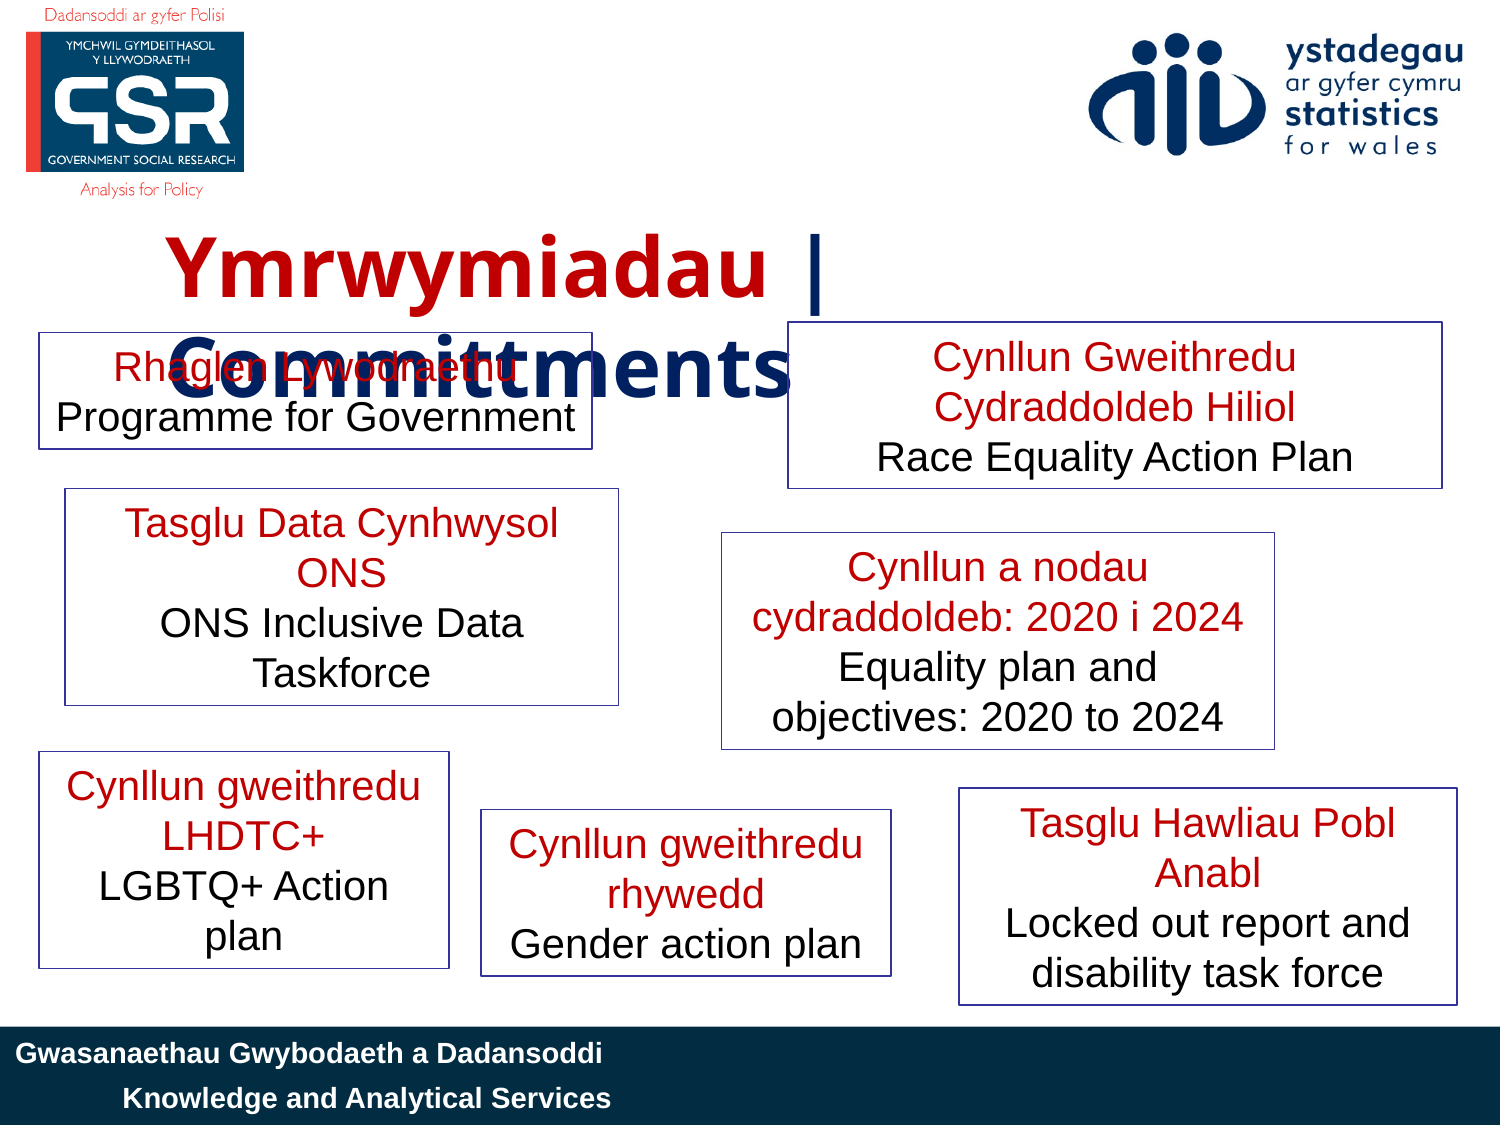

Ymrwymiadau | Committments
Cynllun Gweithredu Cydraddoldeb Hiliol
Race Equality Action Plan
Rhaglen Lywodraethu
Programme for Government
Tasglu Data Cynhwysol ONS
ONS Inclusive Data Taskforce
Cynllun a nodau cydraddoldeb: 2020 i 2024
Equality plan and objectives: 2020 to 2024
Cynllun gweithredu LHDTC+
LGBTQ+ Action plan
Tasglu Hawliau Pobl Anabl
Locked out report and disability task force
Cynllun gweithredu rhywedd
Gender action plan
Gwasanaethau Gwybodaeth a Dadansoddi
Knowledge and Analytical Services